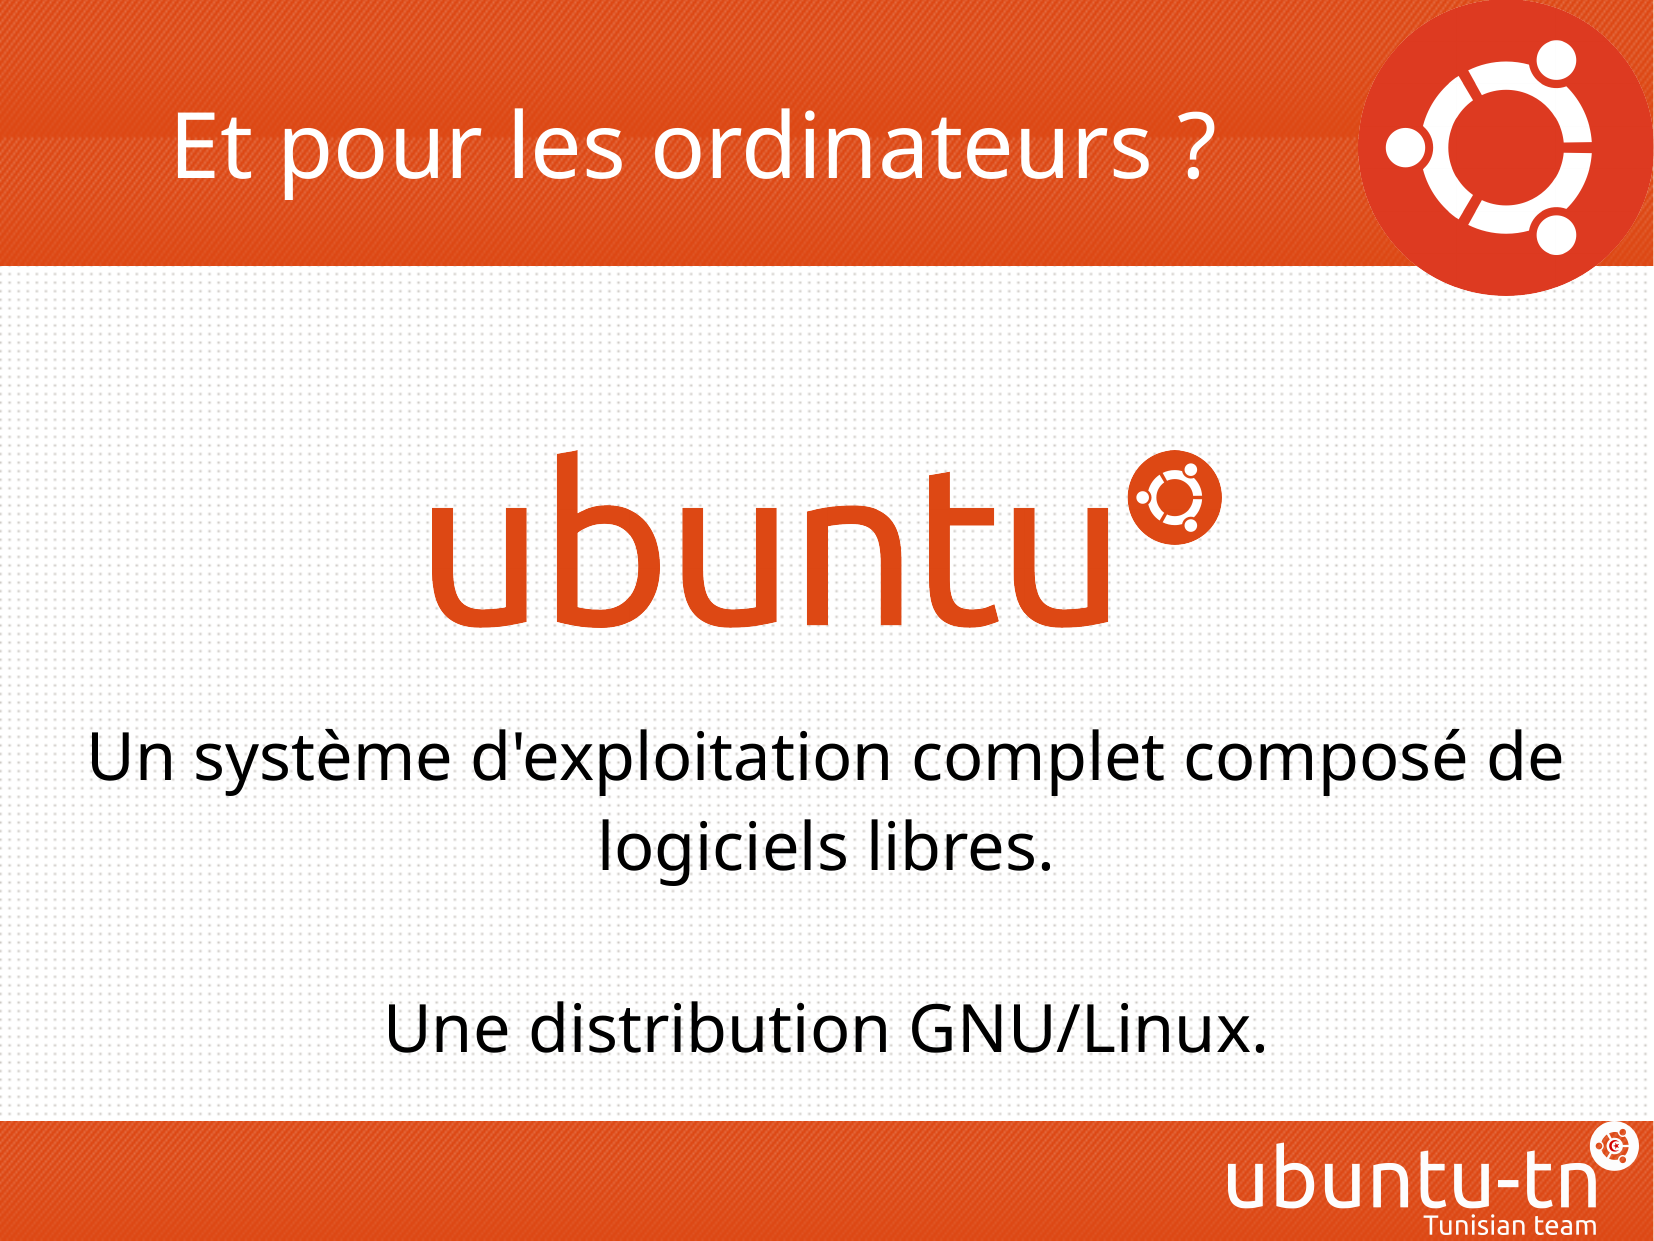

# Et pour les ordinateurs ?
Un système d'exploitation complet composé de logiciels libres.
Une distribution GNU/Linux.